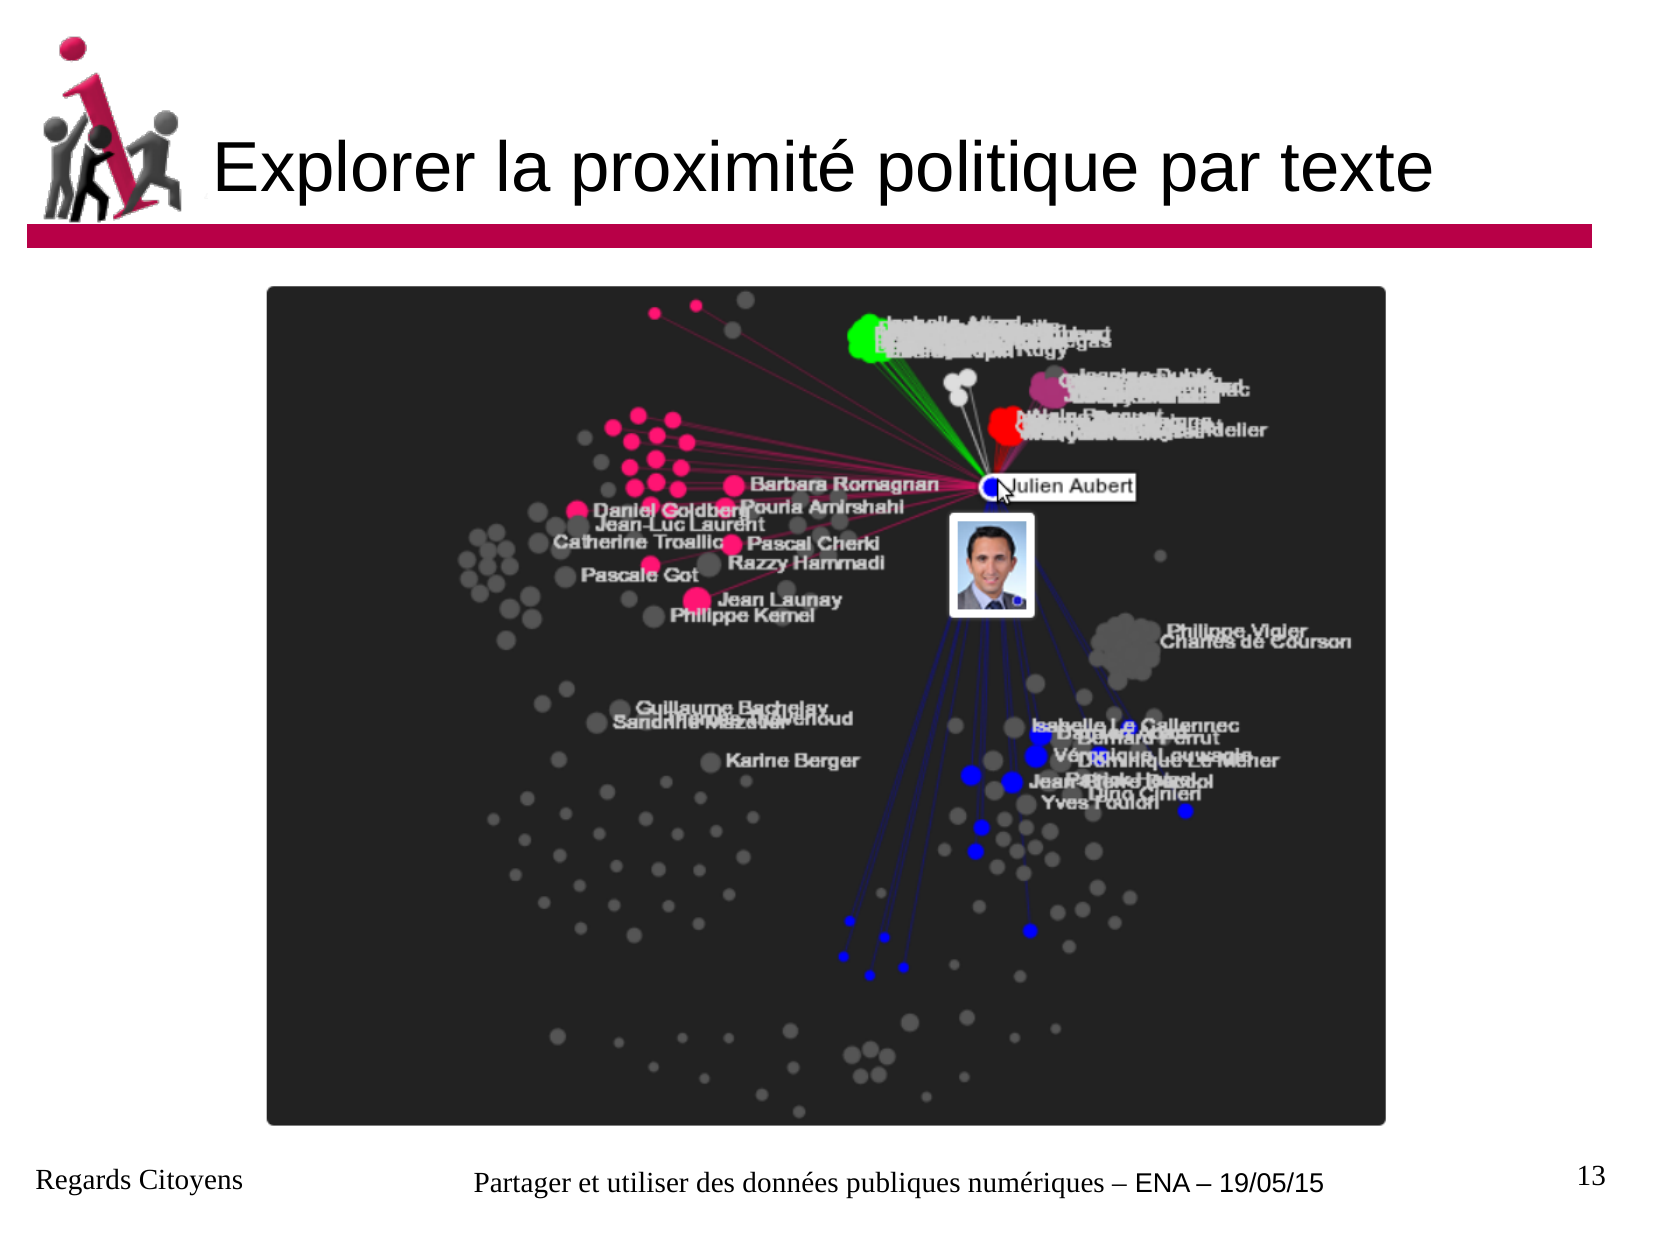

# Explorer la proximité politique par texte
13
Regards Citoyens - Split 2015